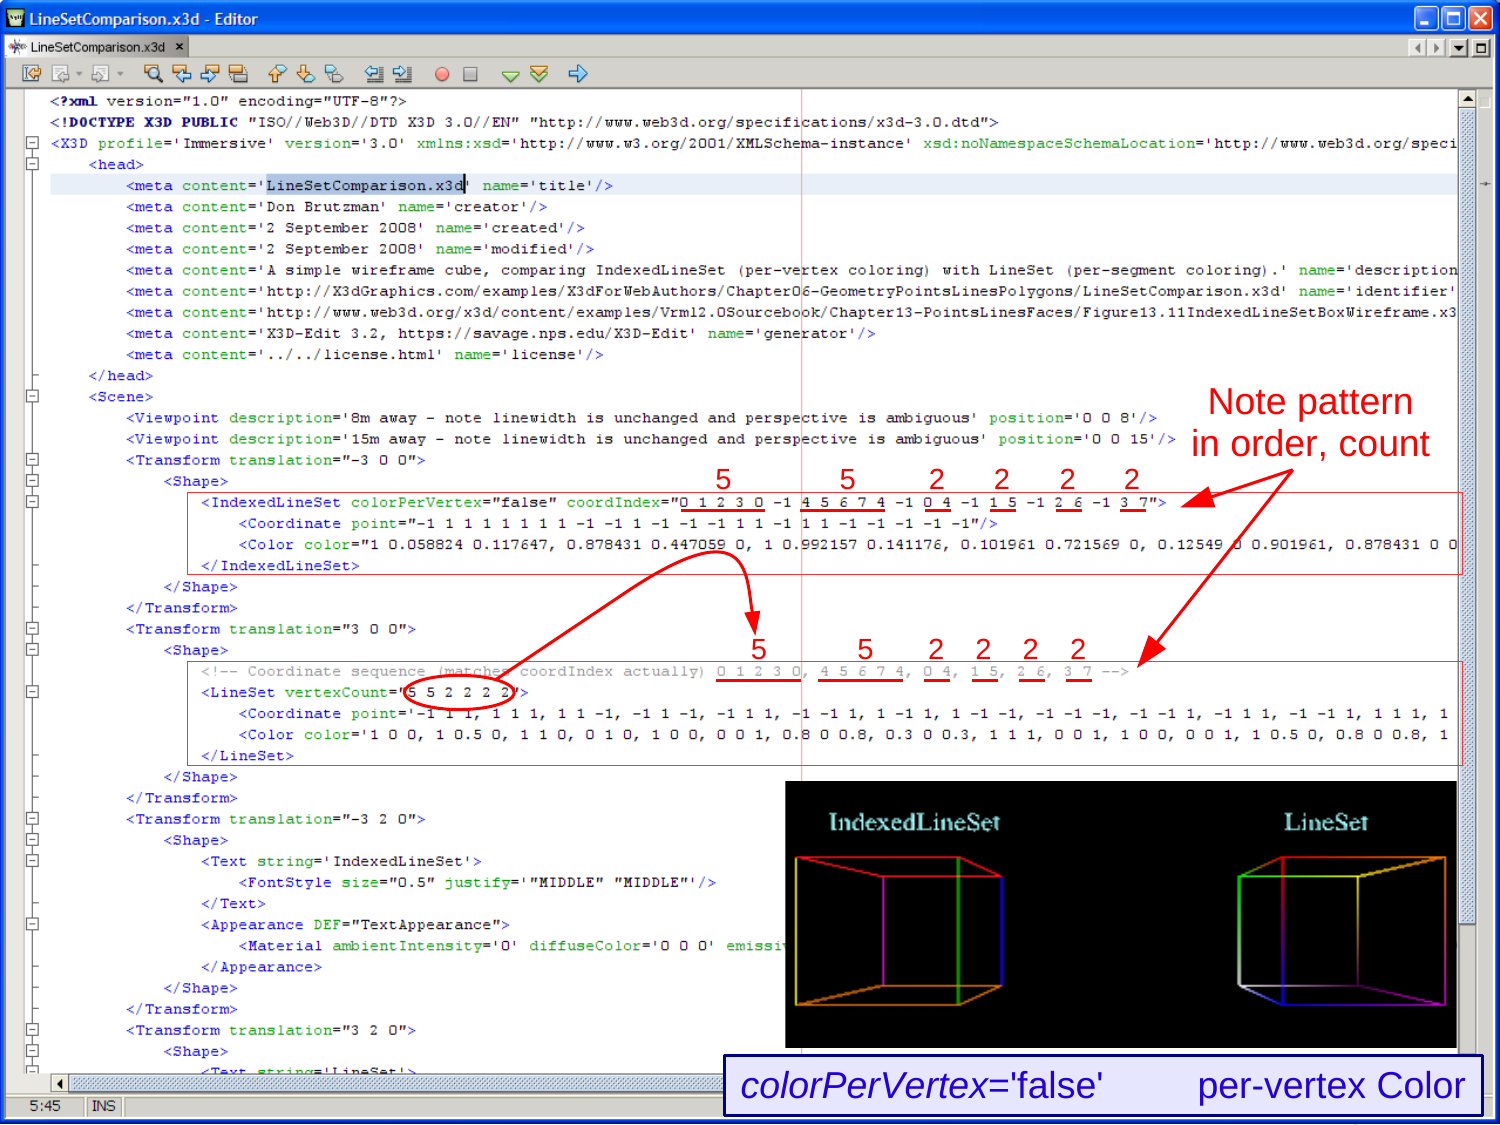

# Comparison ILS, LS
Note pattern
in order, count
5
5
2
2
2
2
5
5
2
2
2
2
colorPerVertex='false' per-vertex Color